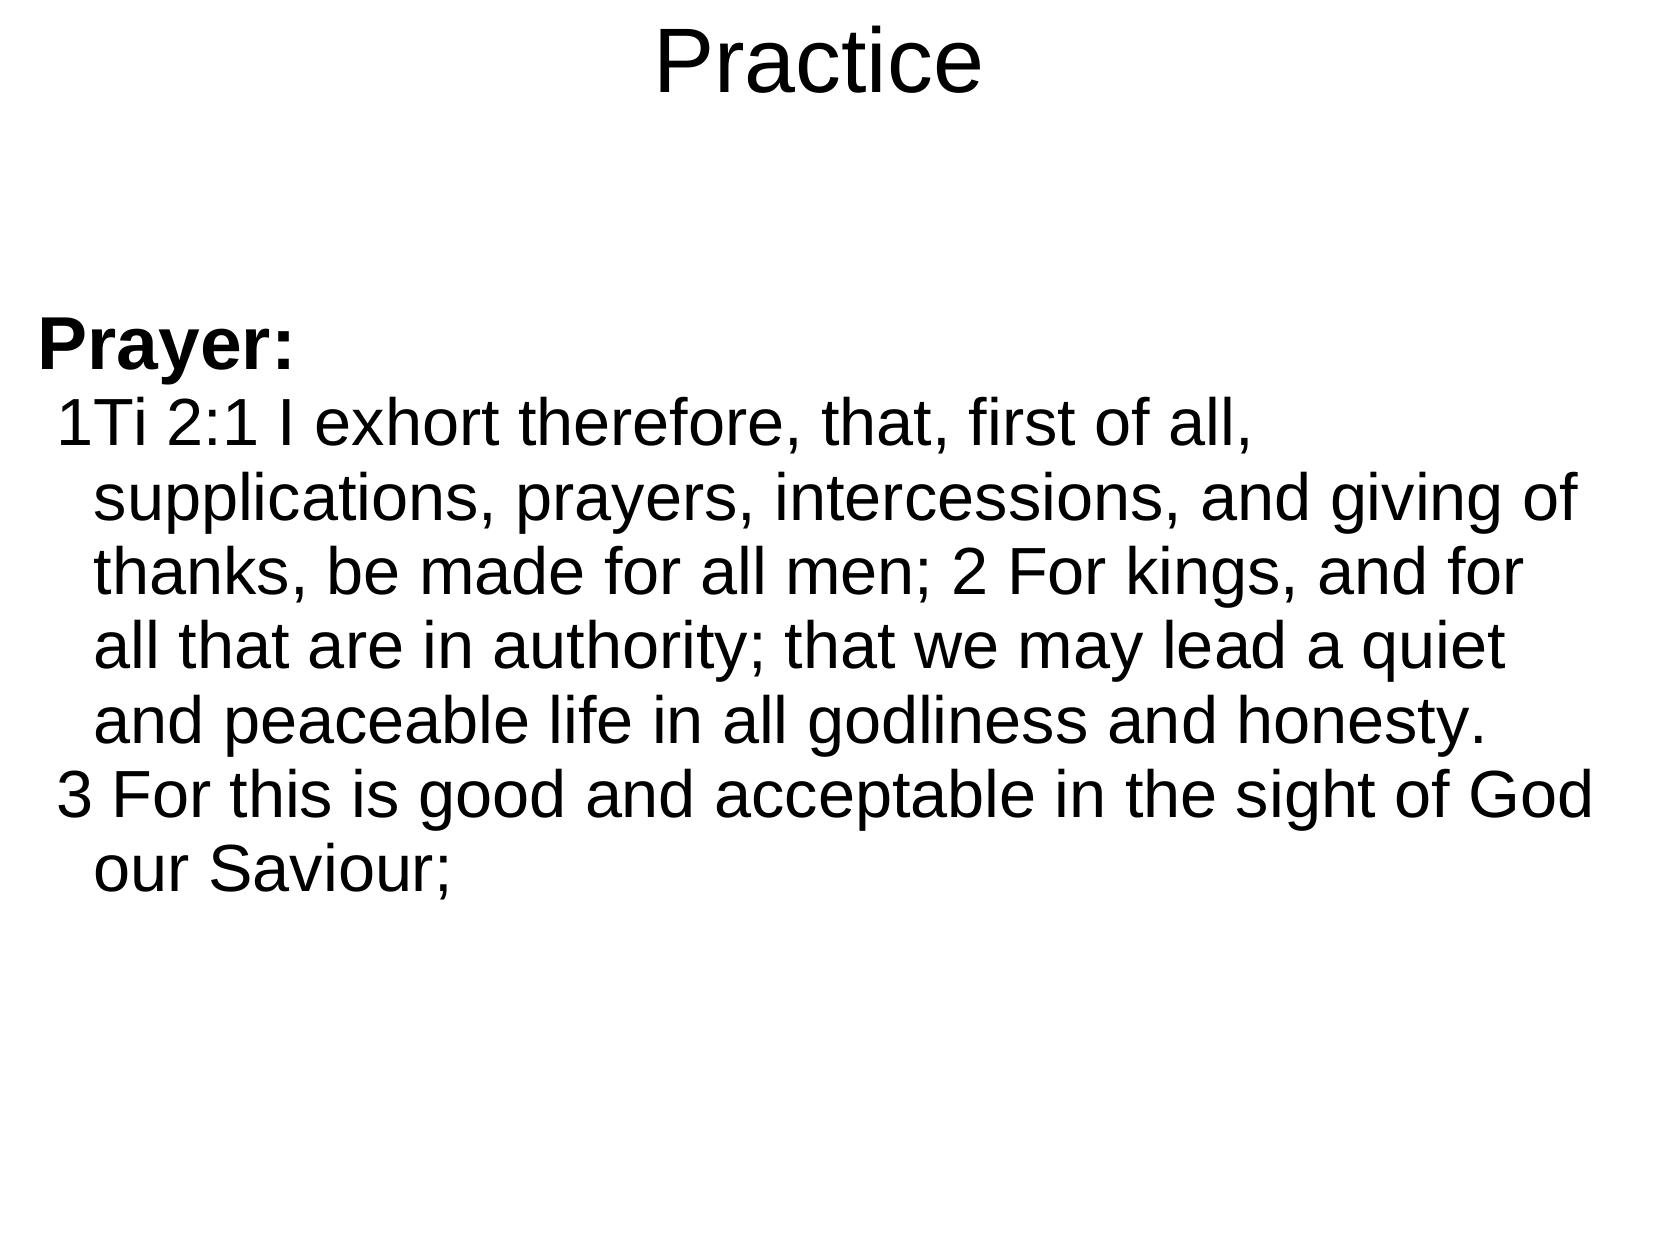

# Practice
Prayer:
 1Ti 2:1 I exhort therefore, that, first of all, supplications, prayers, intercessions, and giving of thanks, be made for all men; 2 For kings, and for all that are in authority; that we may lead a quiet and peaceable life in all godliness and honesty.
 3 For this is good and acceptable in the sight of God our Saviour;